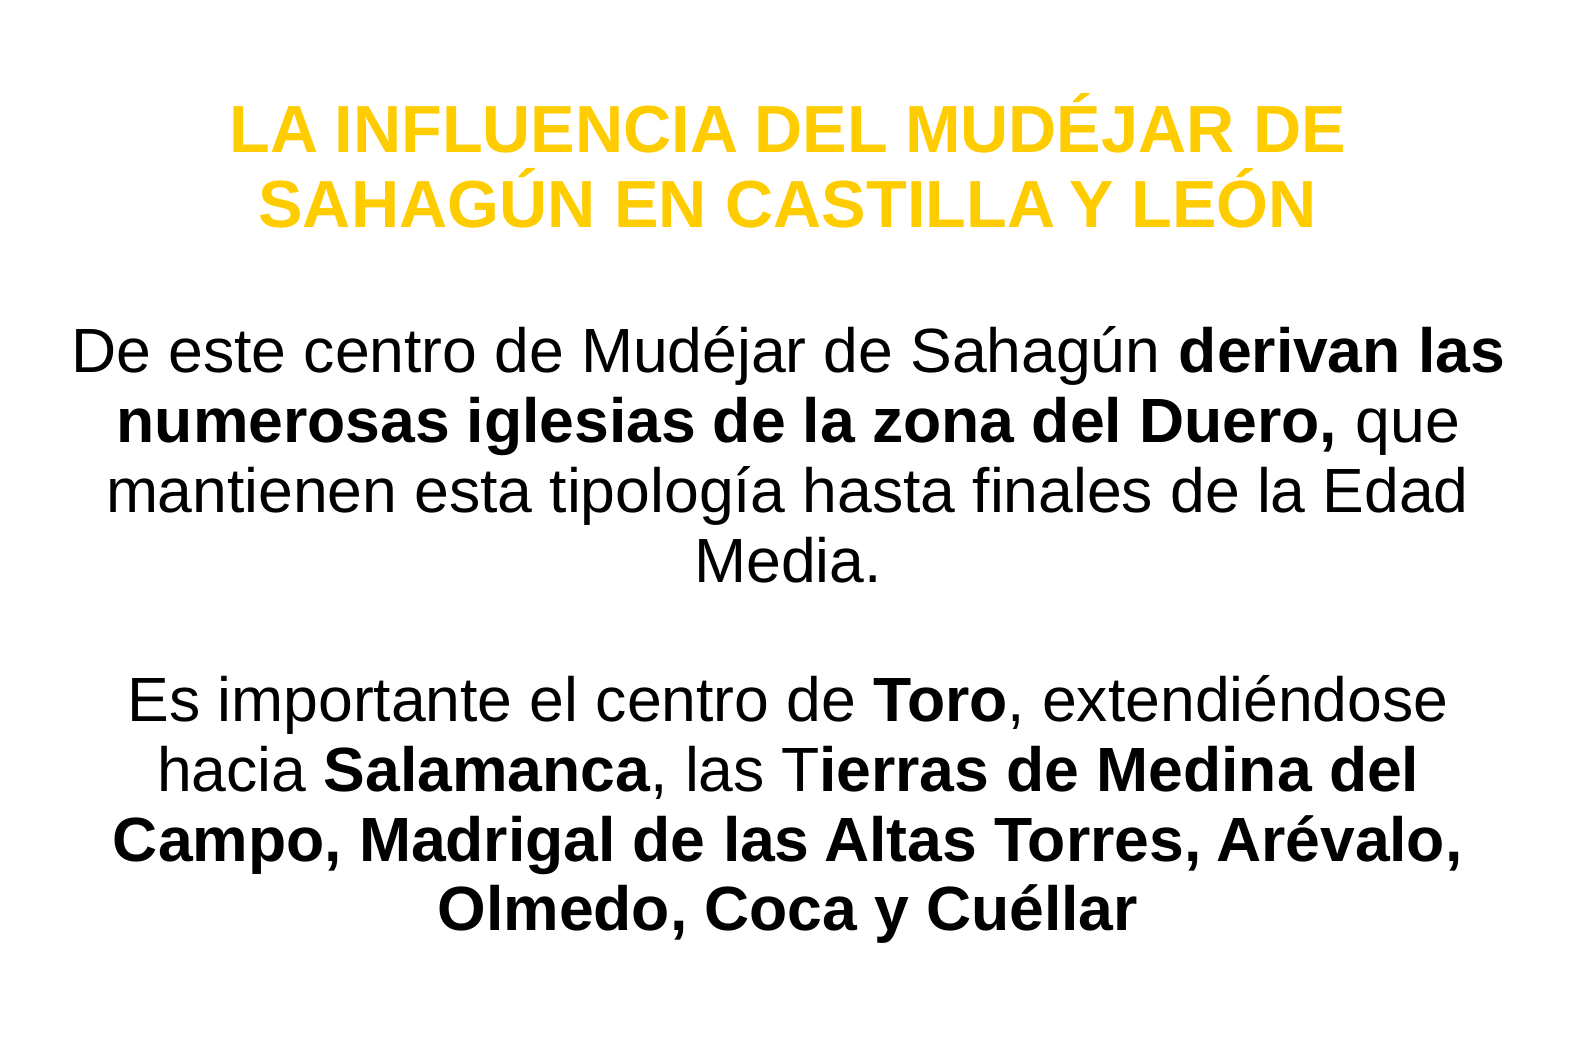

# LA INFLUENCIA DEL MUDÉJAR DE SAHAGÚN EN CASTILLA Y LEÓN De este centro de Mudéjar de Sahagún derivan las numerosas iglesias de la zona del Duero, que mantienen esta tipología hasta finales de la Edad Media. Es importante el centro de Toro, extendiéndose hacia Salamanca, las Tierras de Medina del Campo, Madrigal de las Altas Torres, Arévalo, Olmedo, Coca y Cuéllar